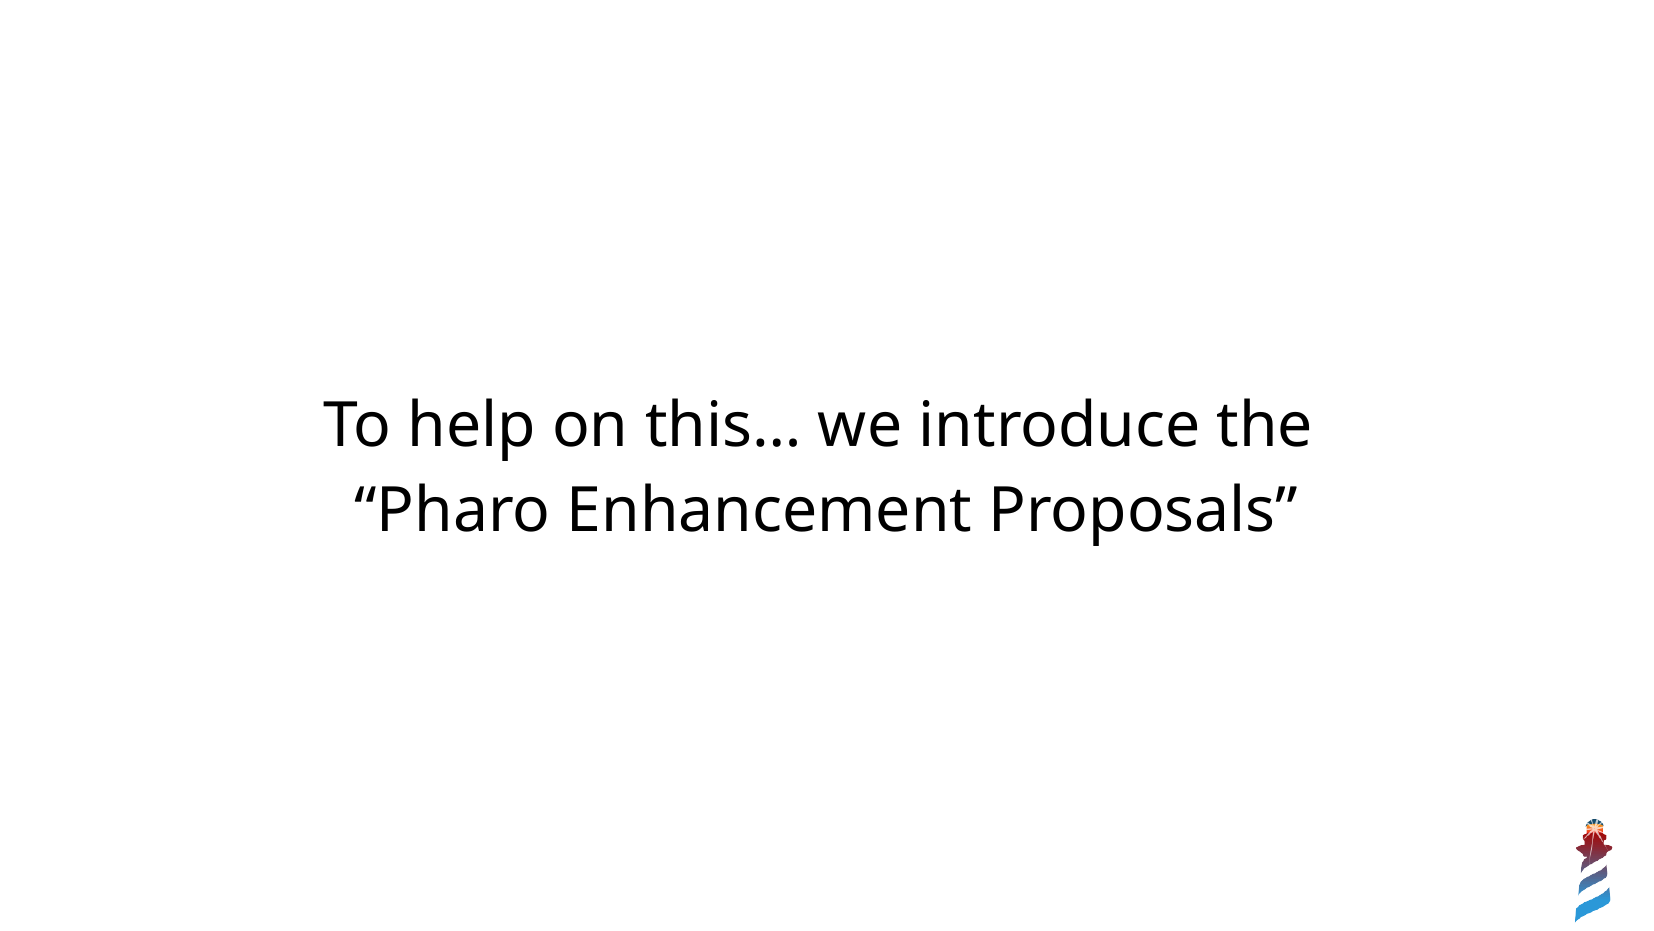

# To help on this… we introduce the
“Pharo Enhancement Proposals”